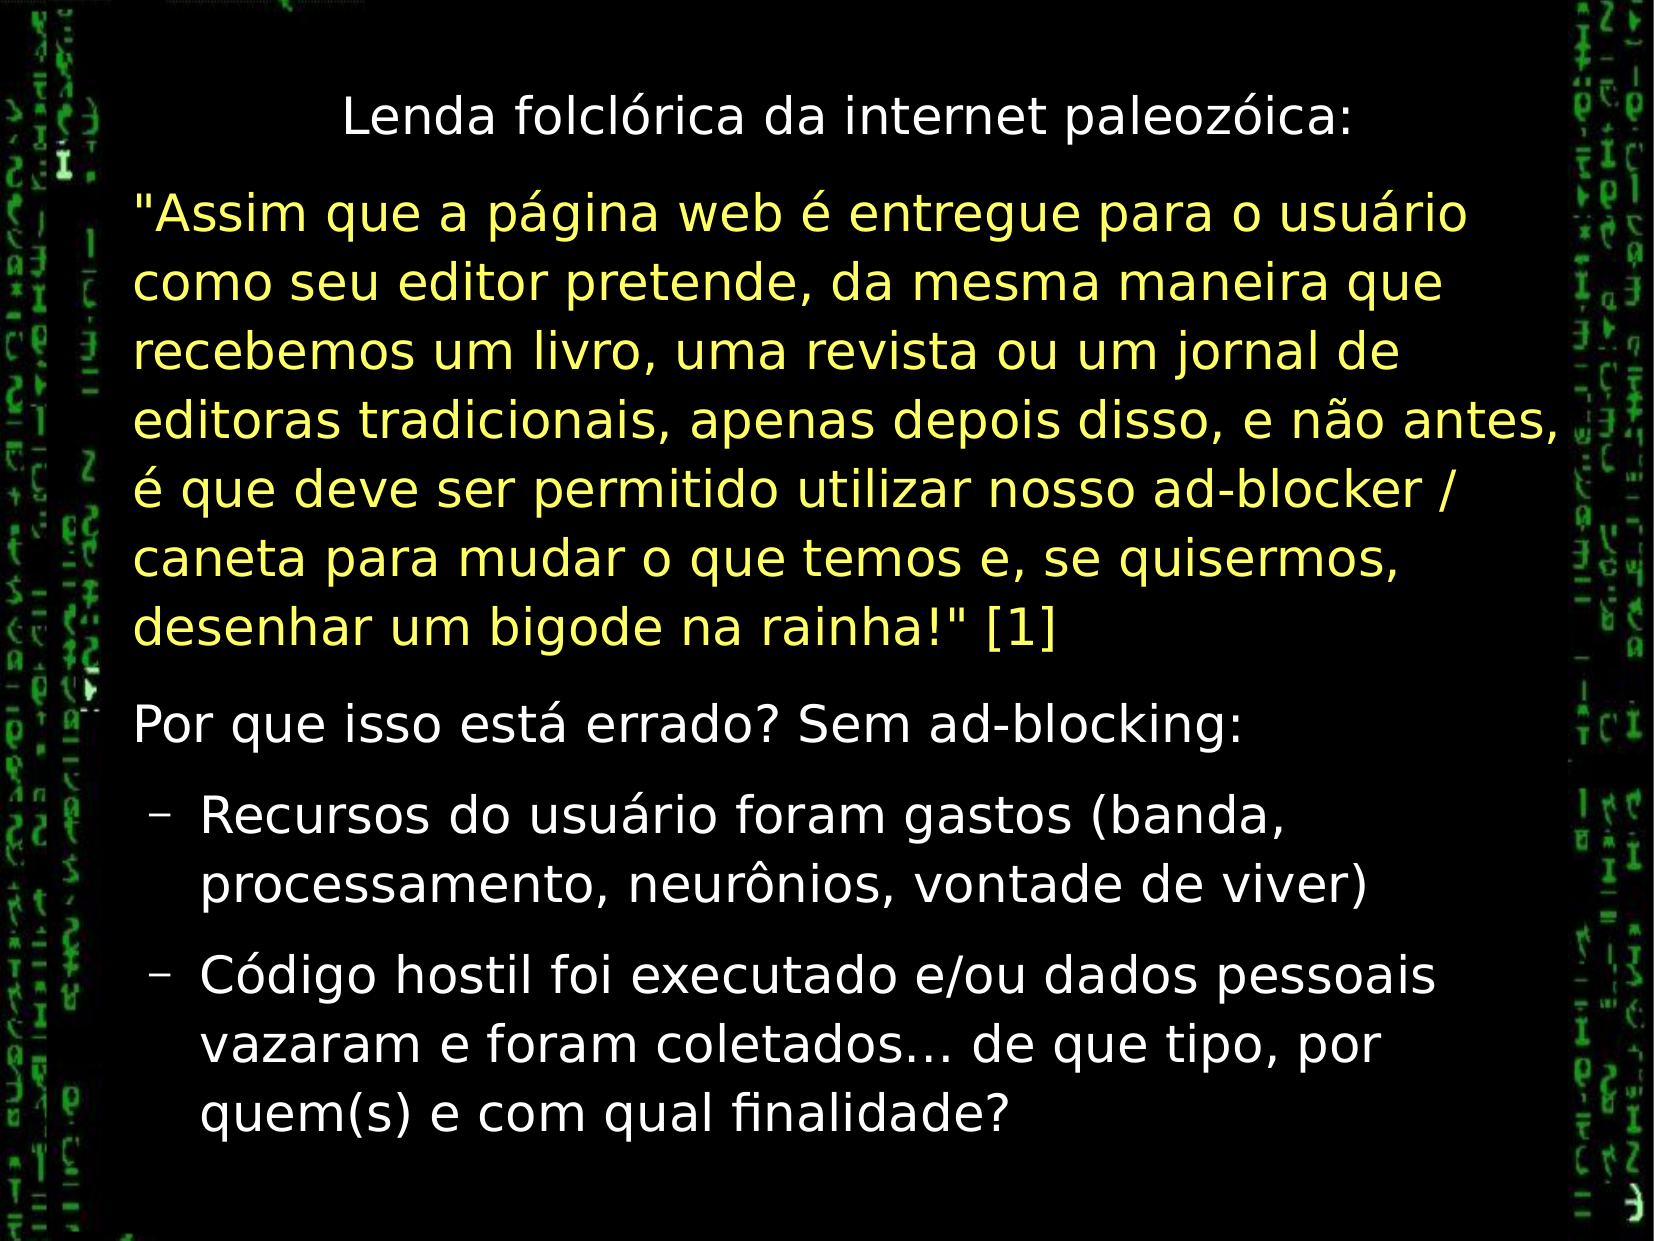

# Lenda folclórica da internet paleozóica:
"Assim que a página web é entregue para o usuário como seu editor pretende, da mesma maneira que recebemos um livro, uma revista ou um jornal de editoras tradicionais, apenas depois disso, e não antes, é que deve ser permitido utilizar nosso ad-blocker / caneta para mudar o que temos e, se quisermos, desenhar um bigode na rainha!" [1]
Por que isso está errado? Sem ad-blocking:
Recursos do usuário foram gastos (banda, processamento, neurônios, vontade de viver)
Código hostil foi executado e/ou dados pessoais vazaram e foram coletados… de que tipo, por quem(s) e com qual finalidade?